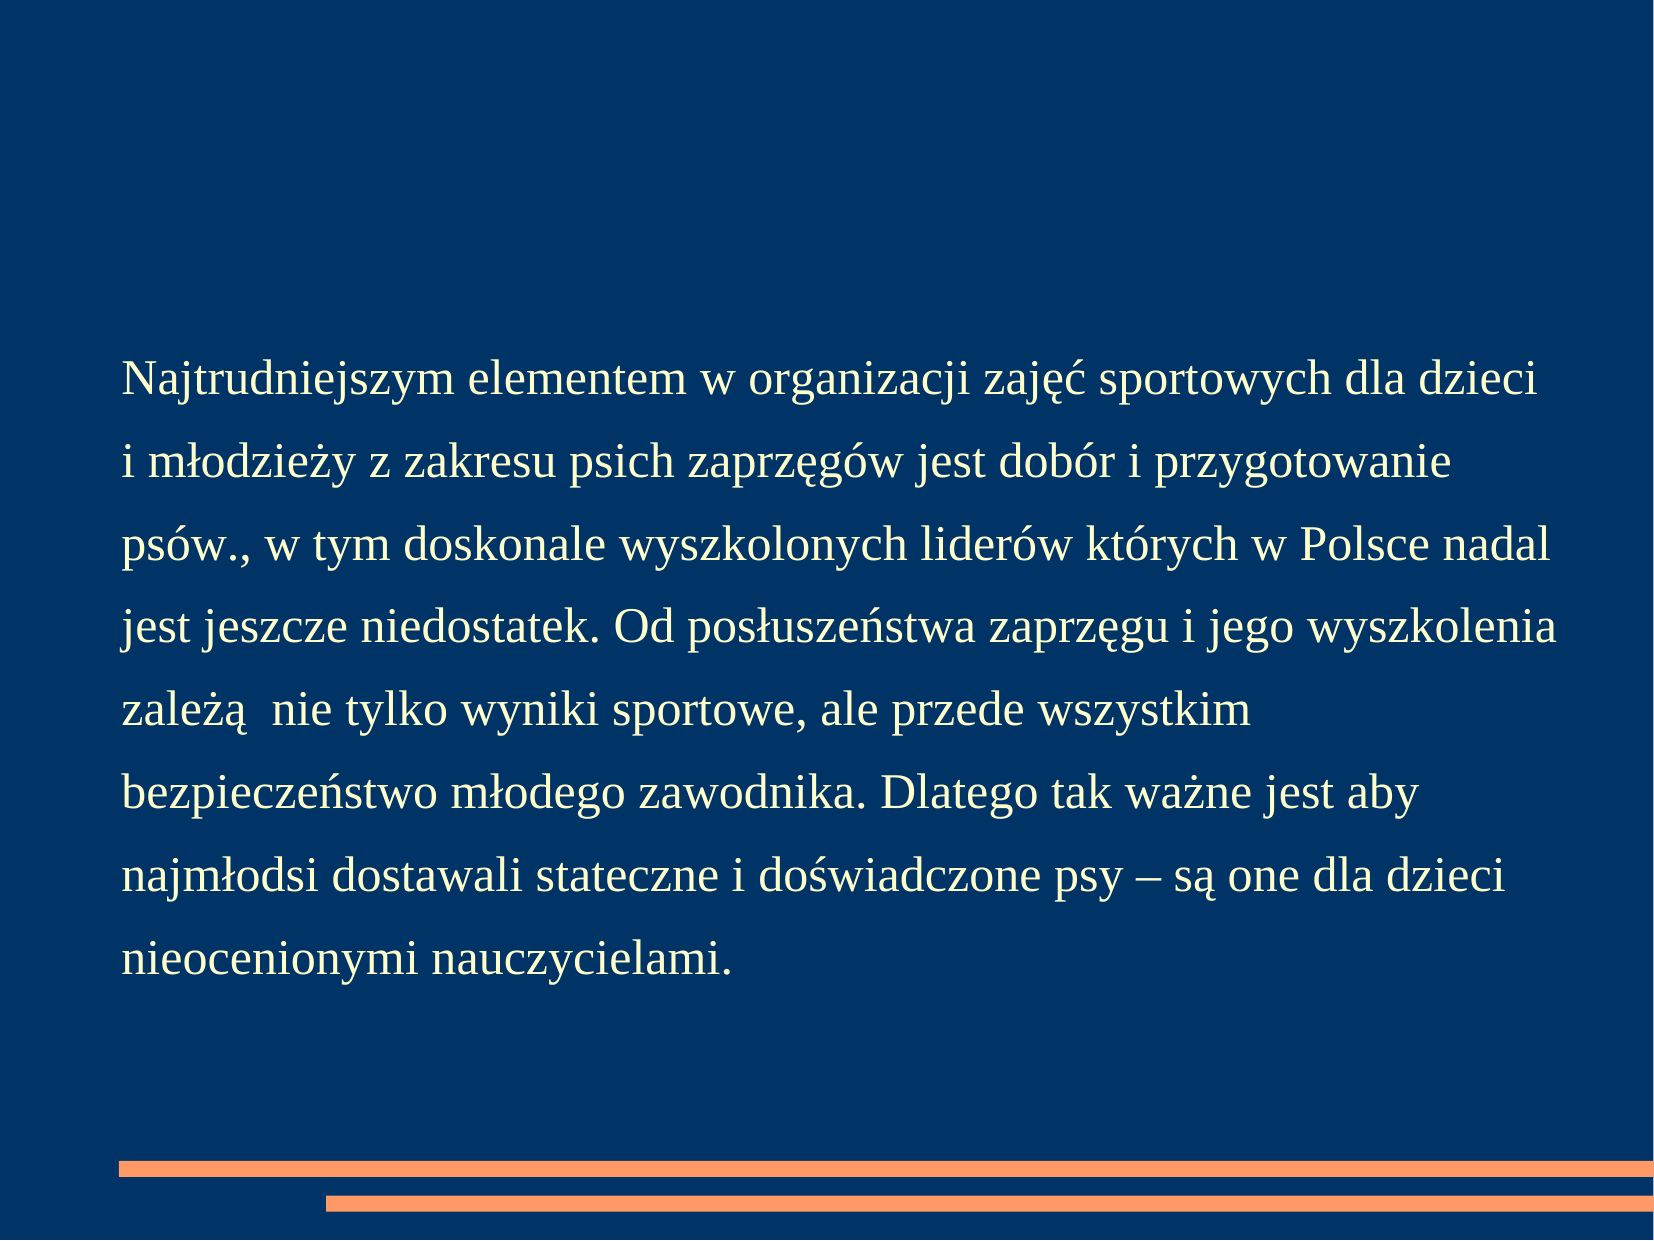

#
Najtrudniejszym elementem w organizacji zajęć sportowych dla dzieci i młodzieży z zakresu psich zaprzęgów jest dobór i przygotowanie psów., w tym doskonale wyszkolonych liderów których w Polsce nadal jest jeszcze niedostatek. Od posłuszeństwa zaprzęgu i jego wyszkolenia zależą nie tylko wyniki sportowe, ale przede wszystkim bezpieczeństwo młodego zawodnika. Dlatego tak ważne jest aby najmłodsi dostawali stateczne i doświadczone psy – są one dla dzieci nieocenionymi nauczycielami.